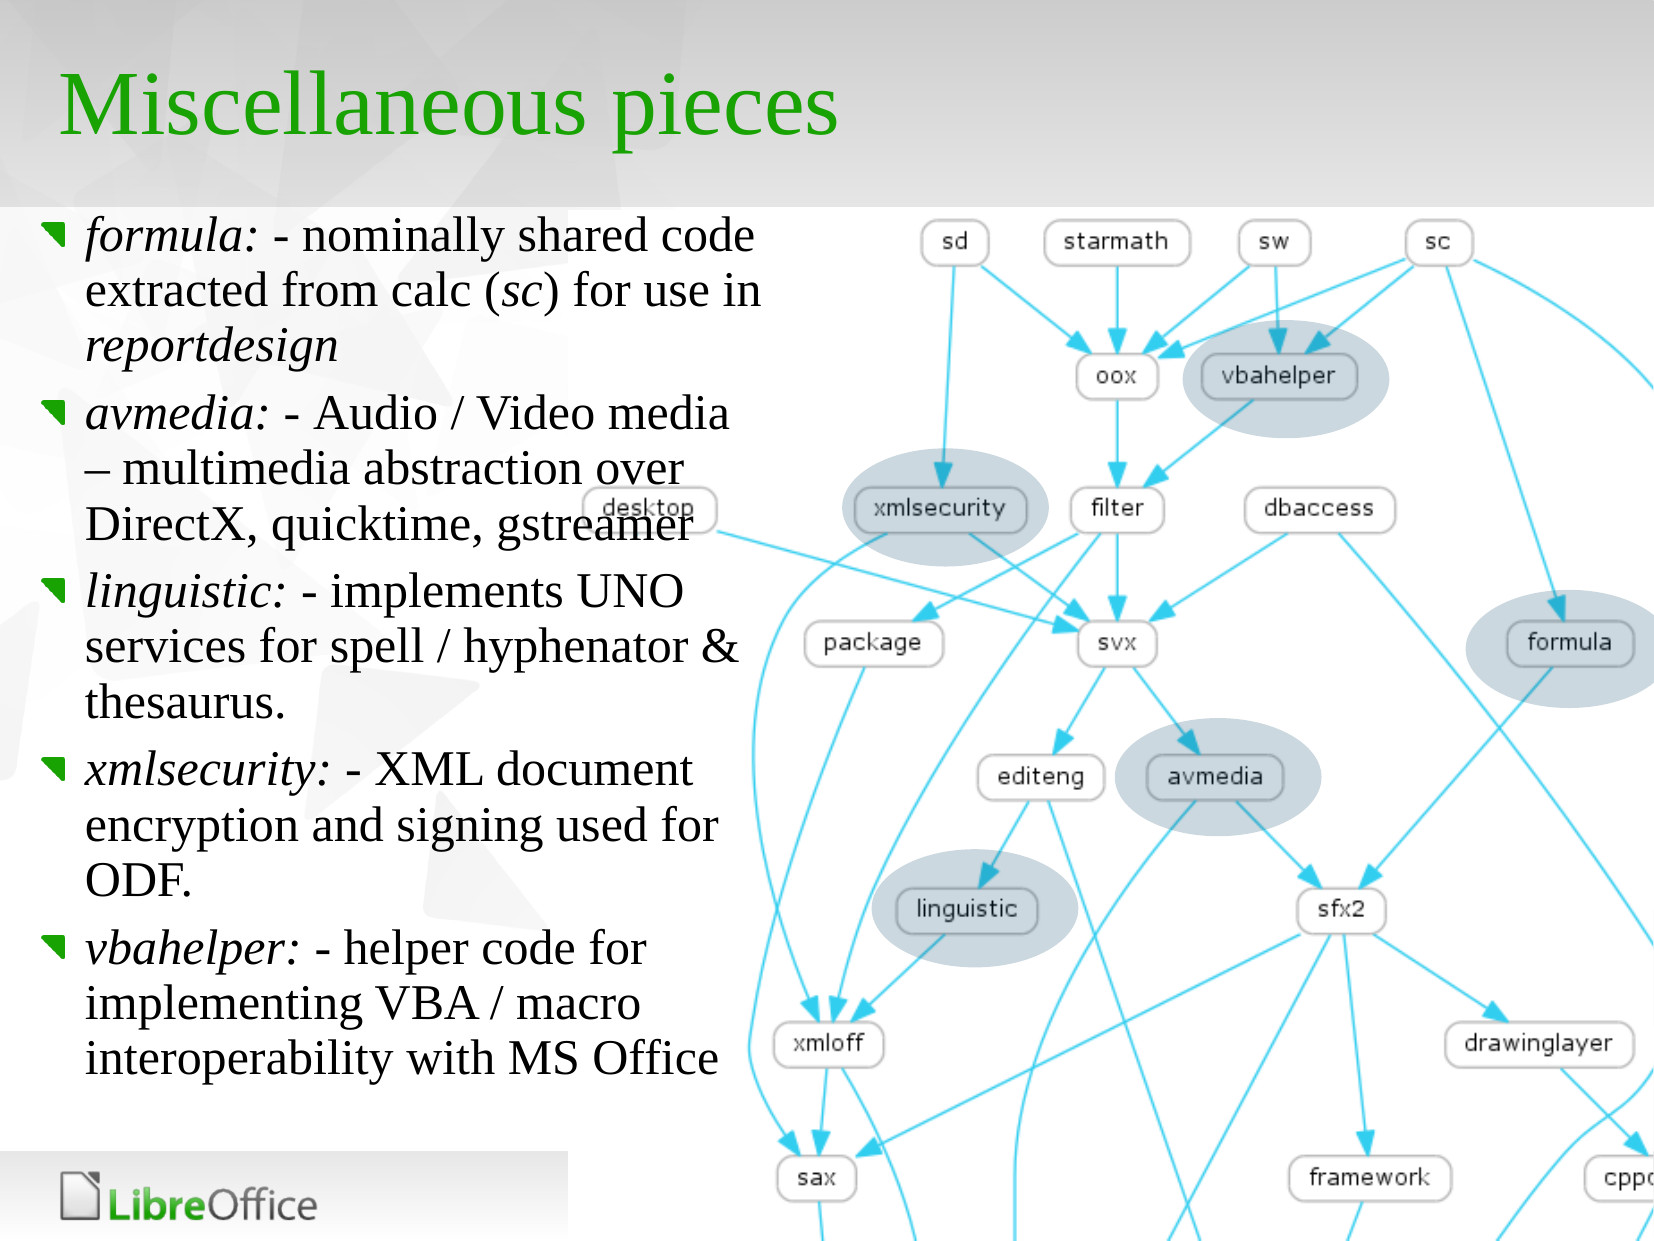

# Miscellaneous pieces
formula: - nominally shared code extracted from calc (sc) for use in reportdesign
avmedia: - Audio / Video media – multimedia abstraction over DirectX, quicktime, gstreamer
linguistic: - implements UNO services for spell / hyphenator & thesaurus.
xmlsecurity: - XML document encryption and signing used for ODF.
vbahelper: - helper code for implementing VBA / macro interoperability with MS Office
17